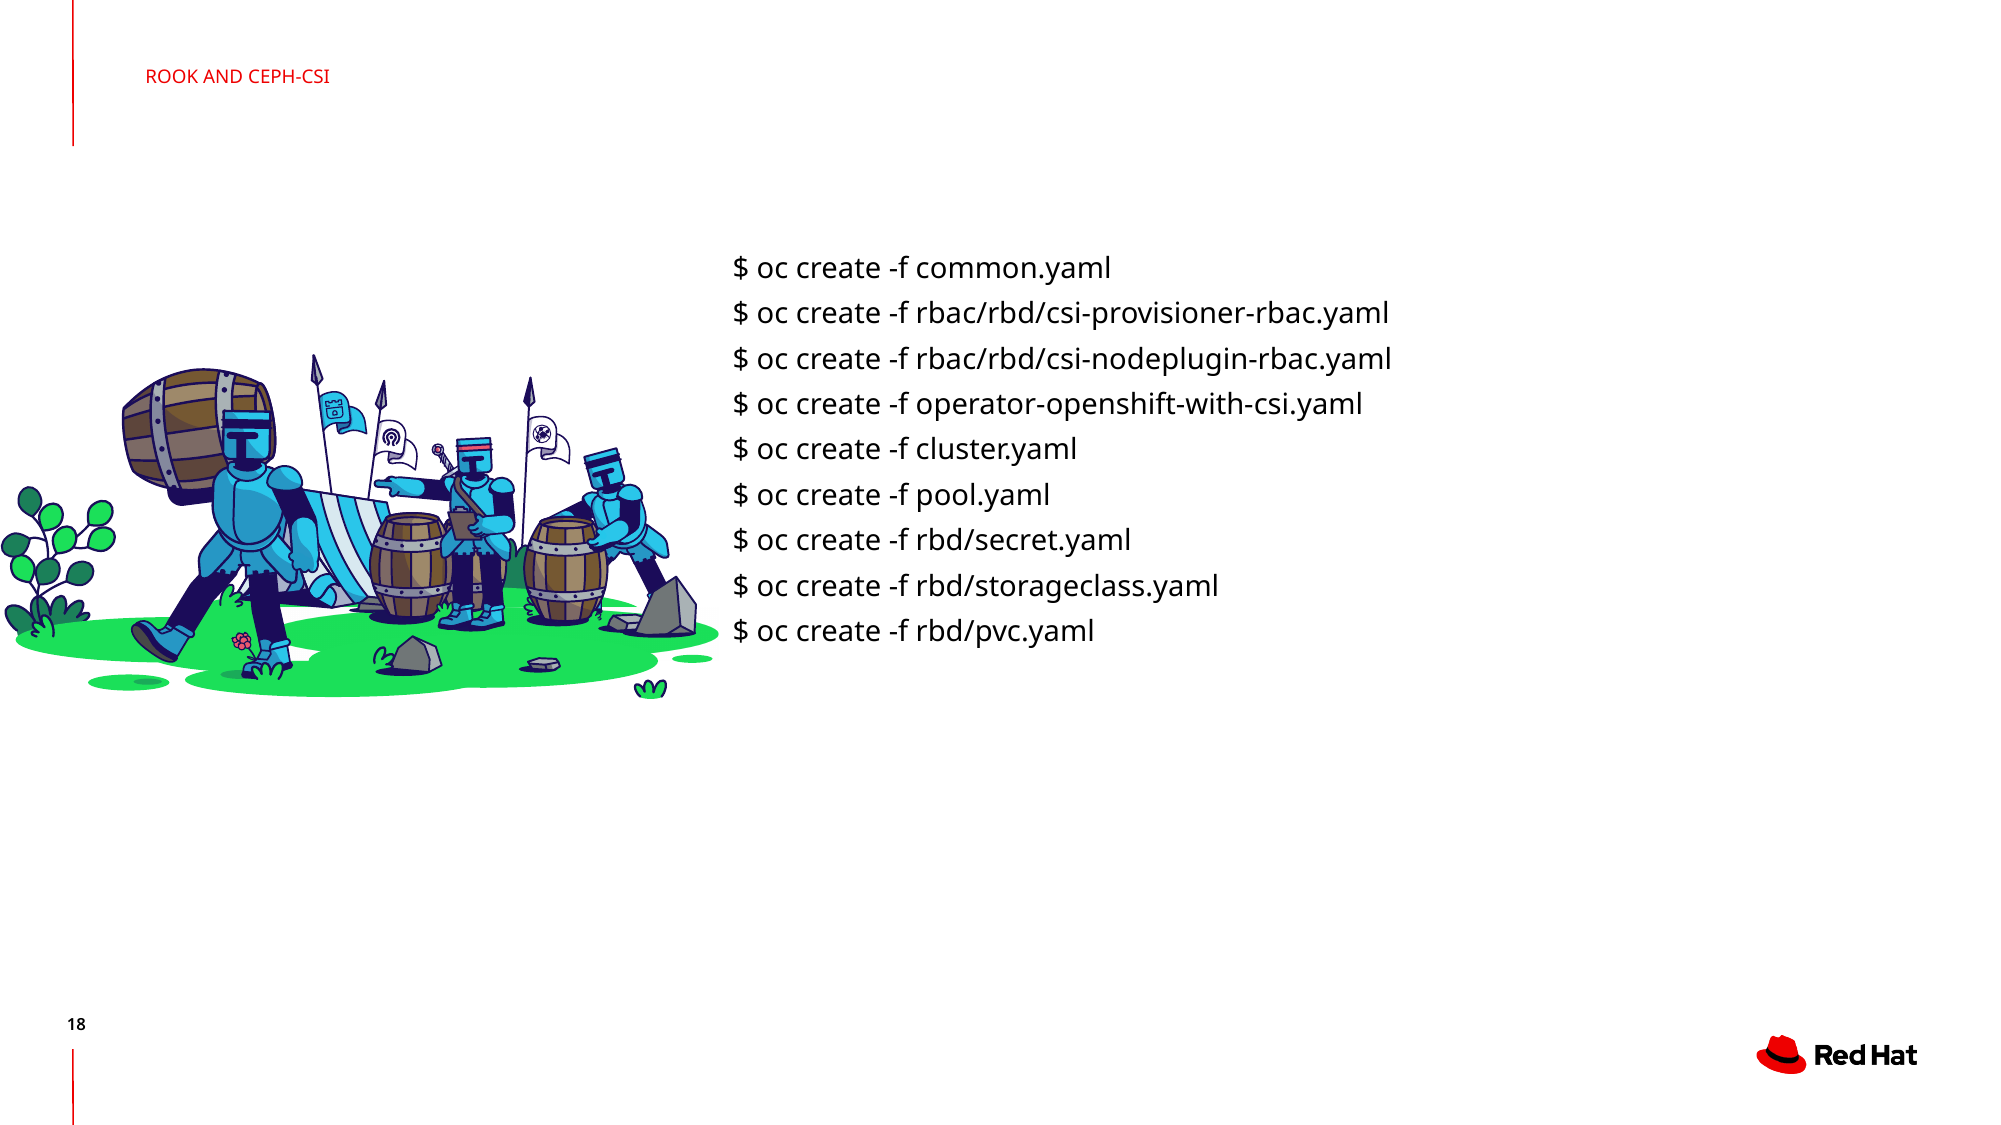

# ROOK AND CEPH-CSI
$ oc create -f common.yaml
$ oc create -f rbac/rbd/csi-provisioner-rbac.yaml
$ oc create -f rbac/rbd/csi-nodeplugin-rbac.yaml
$ oc create -f operator-openshift-with-csi.yaml
$ oc create -f cluster.yaml
$ oc create -f pool.yaml
$ oc create -f rbd/secret.yaml
$ oc create -f rbd/storageclass.yaml
$ oc create -f rbd/pvc.yaml
18